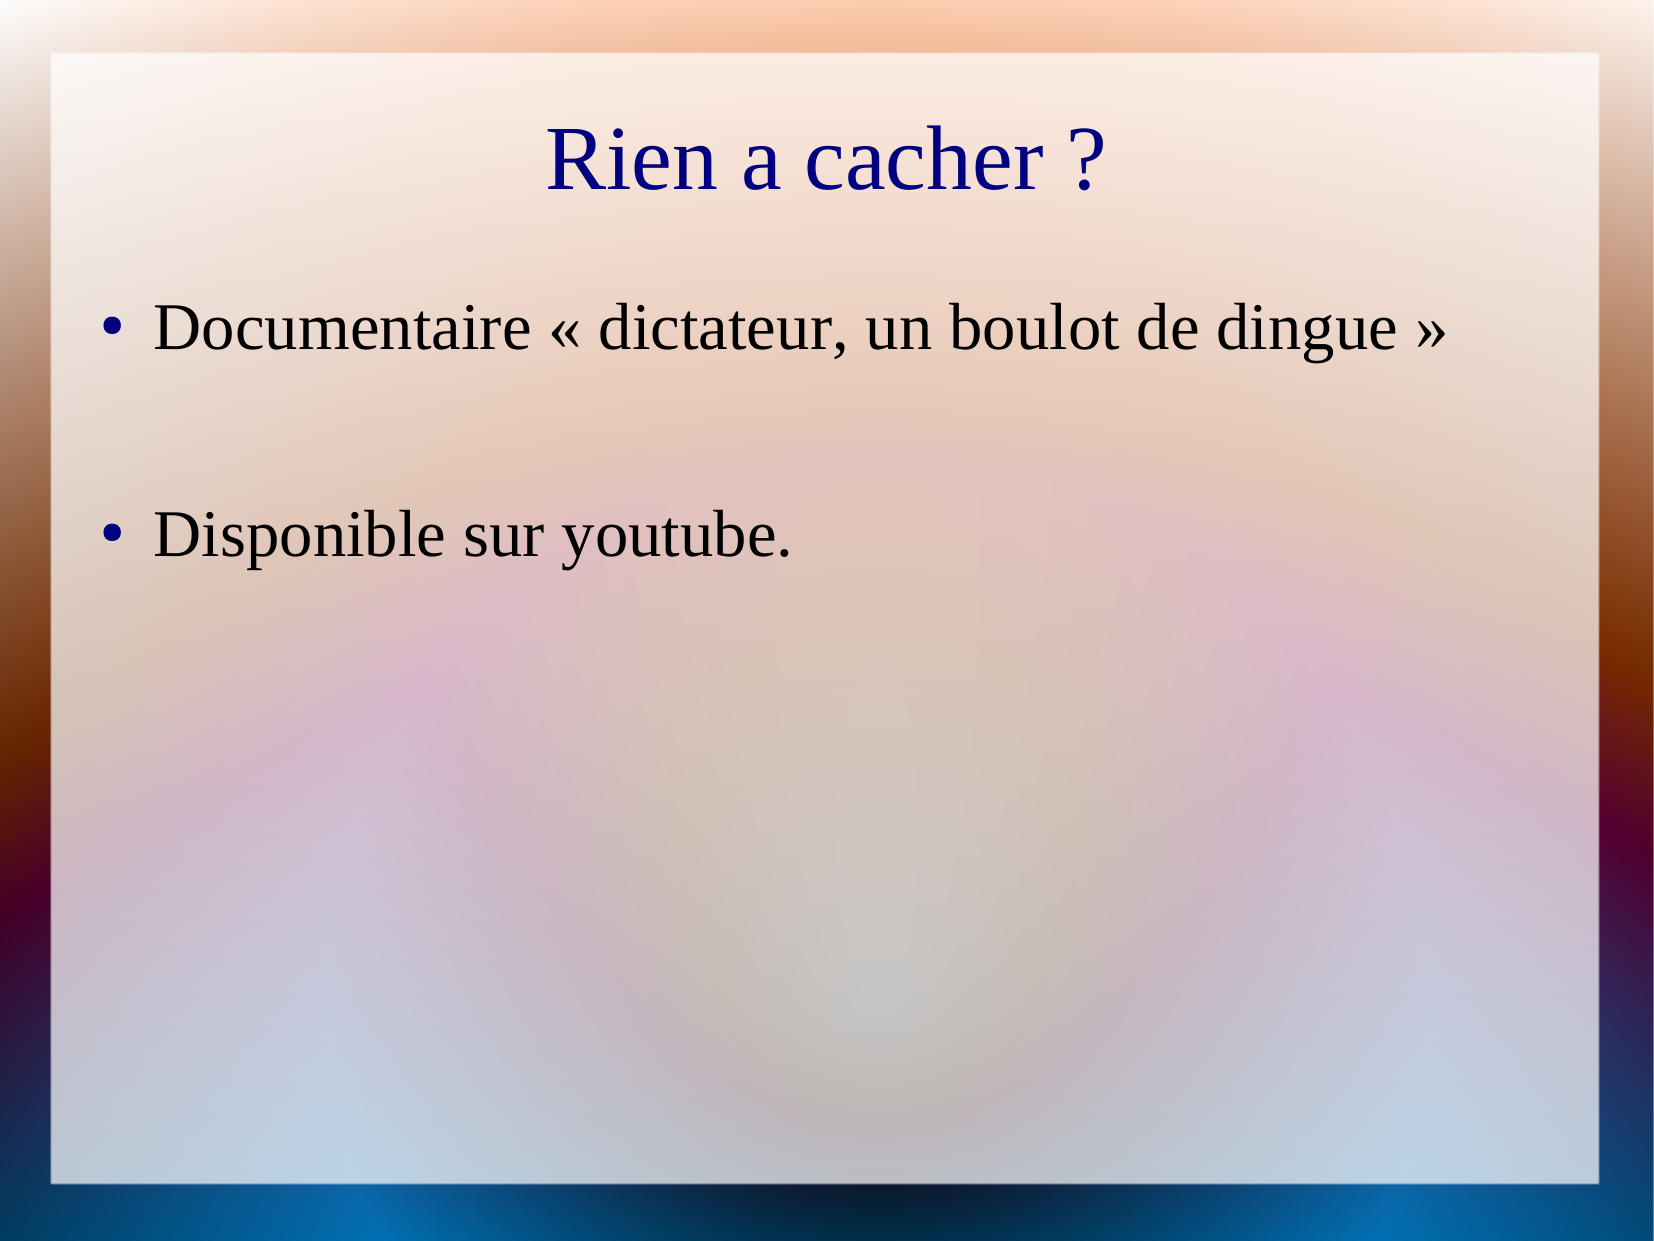

# Rien a cacher ?
Documentaire « dictateur, un boulot de dingue »
Disponible sur youtube.